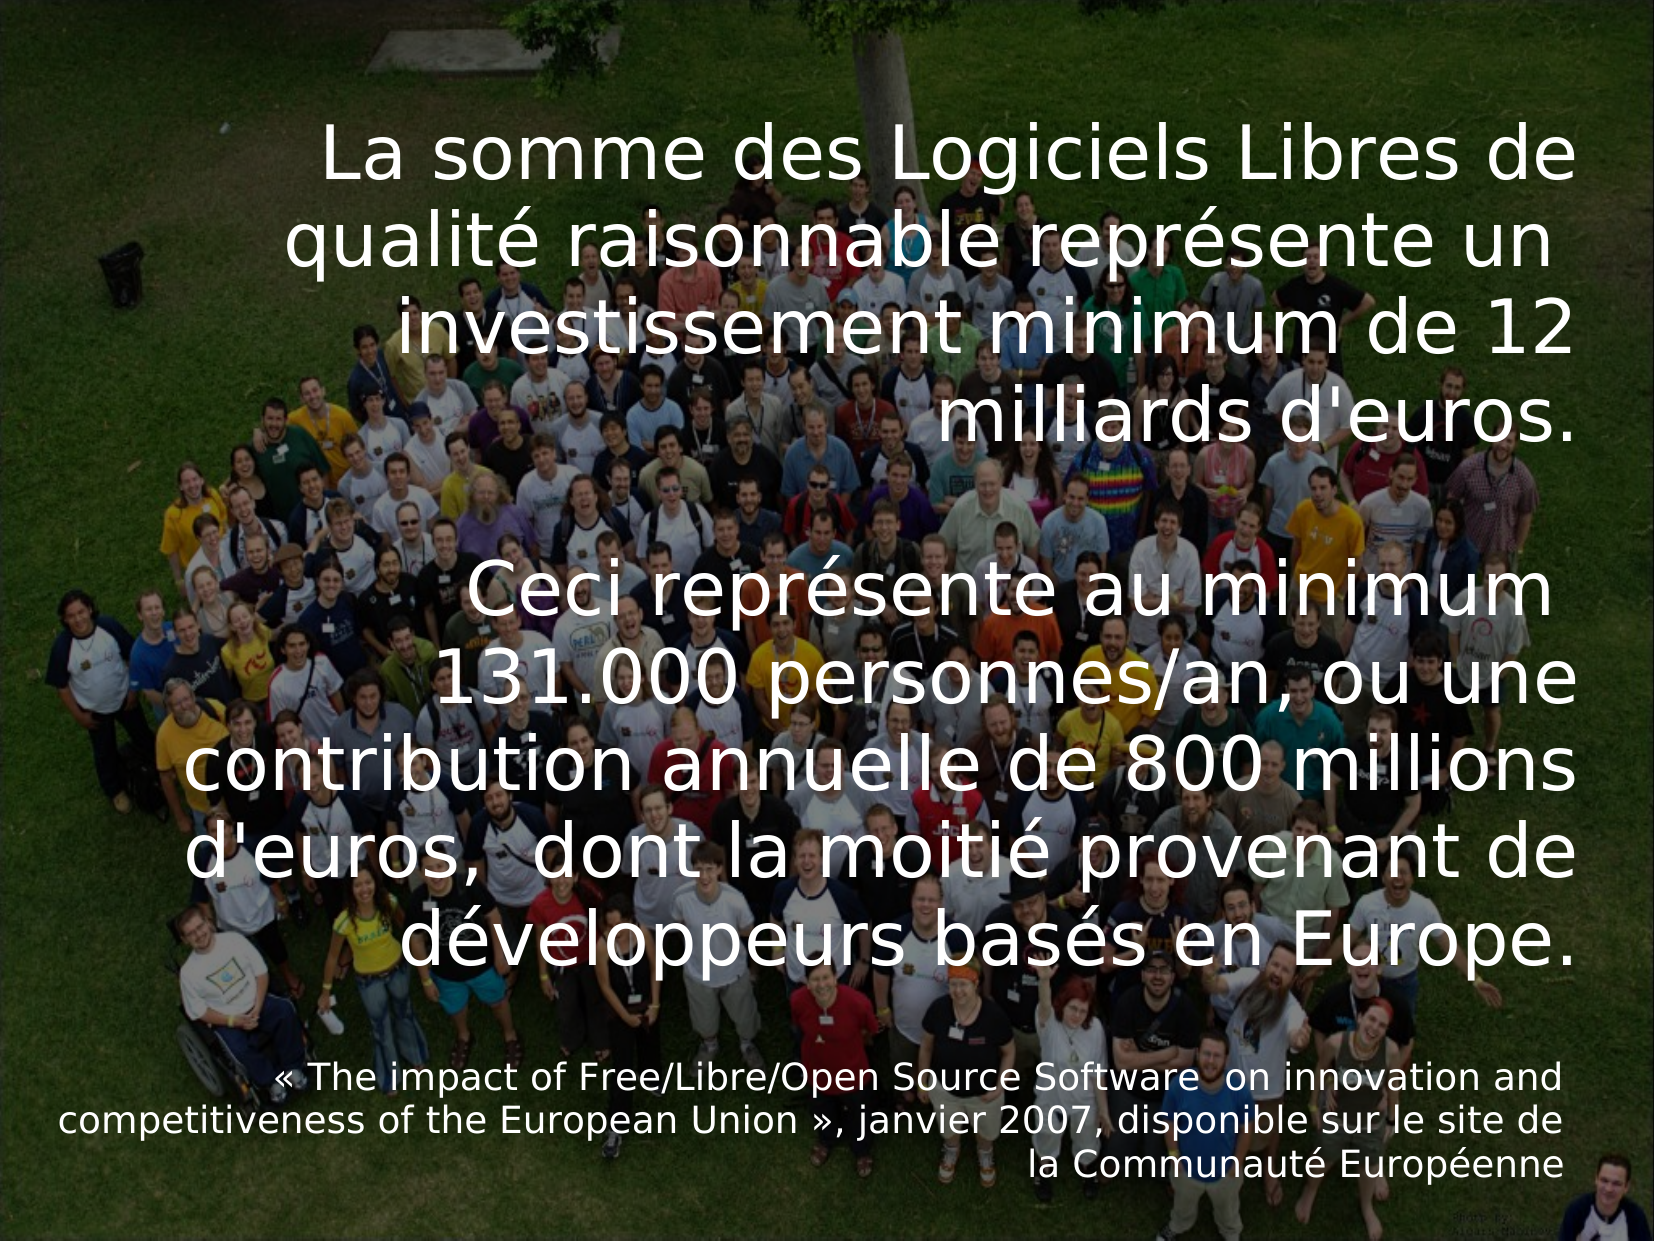

La somme des Logiciels Libres de qualité raisonnable représente un investissement minimum de 12 milliards d'euros.
Ceci représente au minimum 131.000 personnes/an, ou une contribution annuelle de 800 millions d'euros, dont la moitié provenant de développeurs basés en Europe.
« The impact of Free/Libre/Open Source Software on innovation and competitiveness of the European Union », janvier 2007, disponible sur le site de la Communauté Européenne